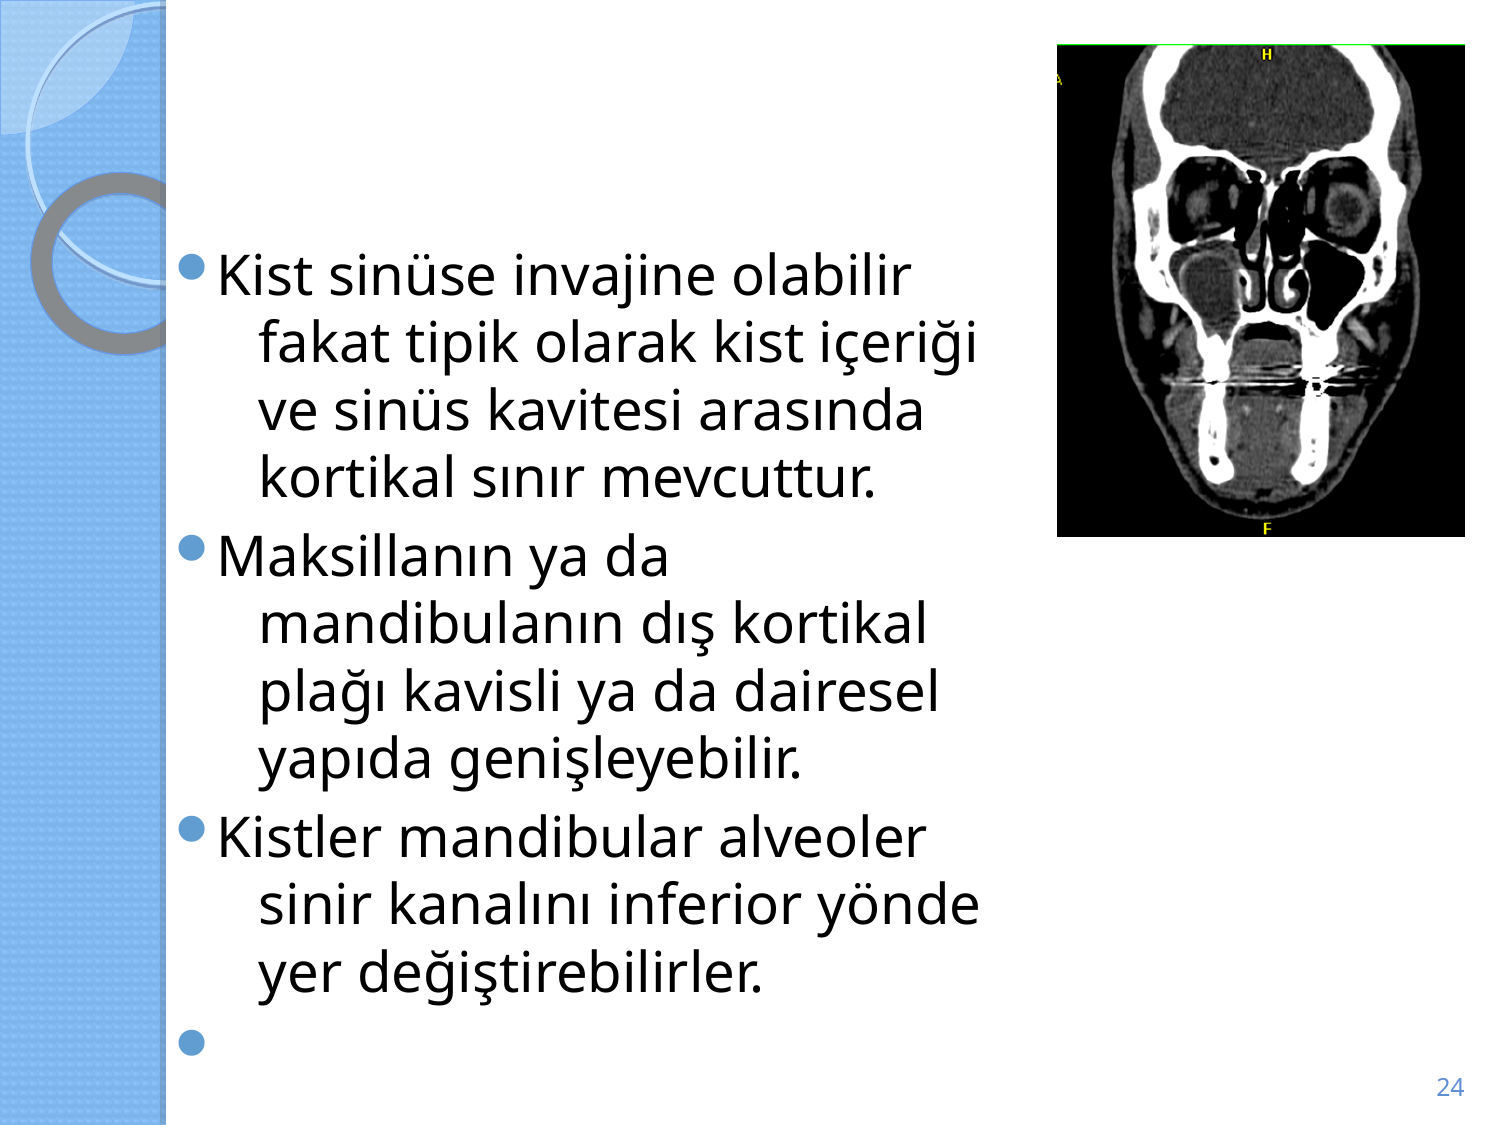

#
Kist sinüse invajine olabilir fakat tipik olarak kist içeriği ve sinüs kavitesi arasında kortikal sınır mevcuttur.
Maksillanın ya da mandibulanın dış kortikal plağı kavisli ya da dairesel yapıda genişleyebilir.
Kistler mandibular alveoler sinir kanalını inferior yönde yer değiştirebilirler.
24